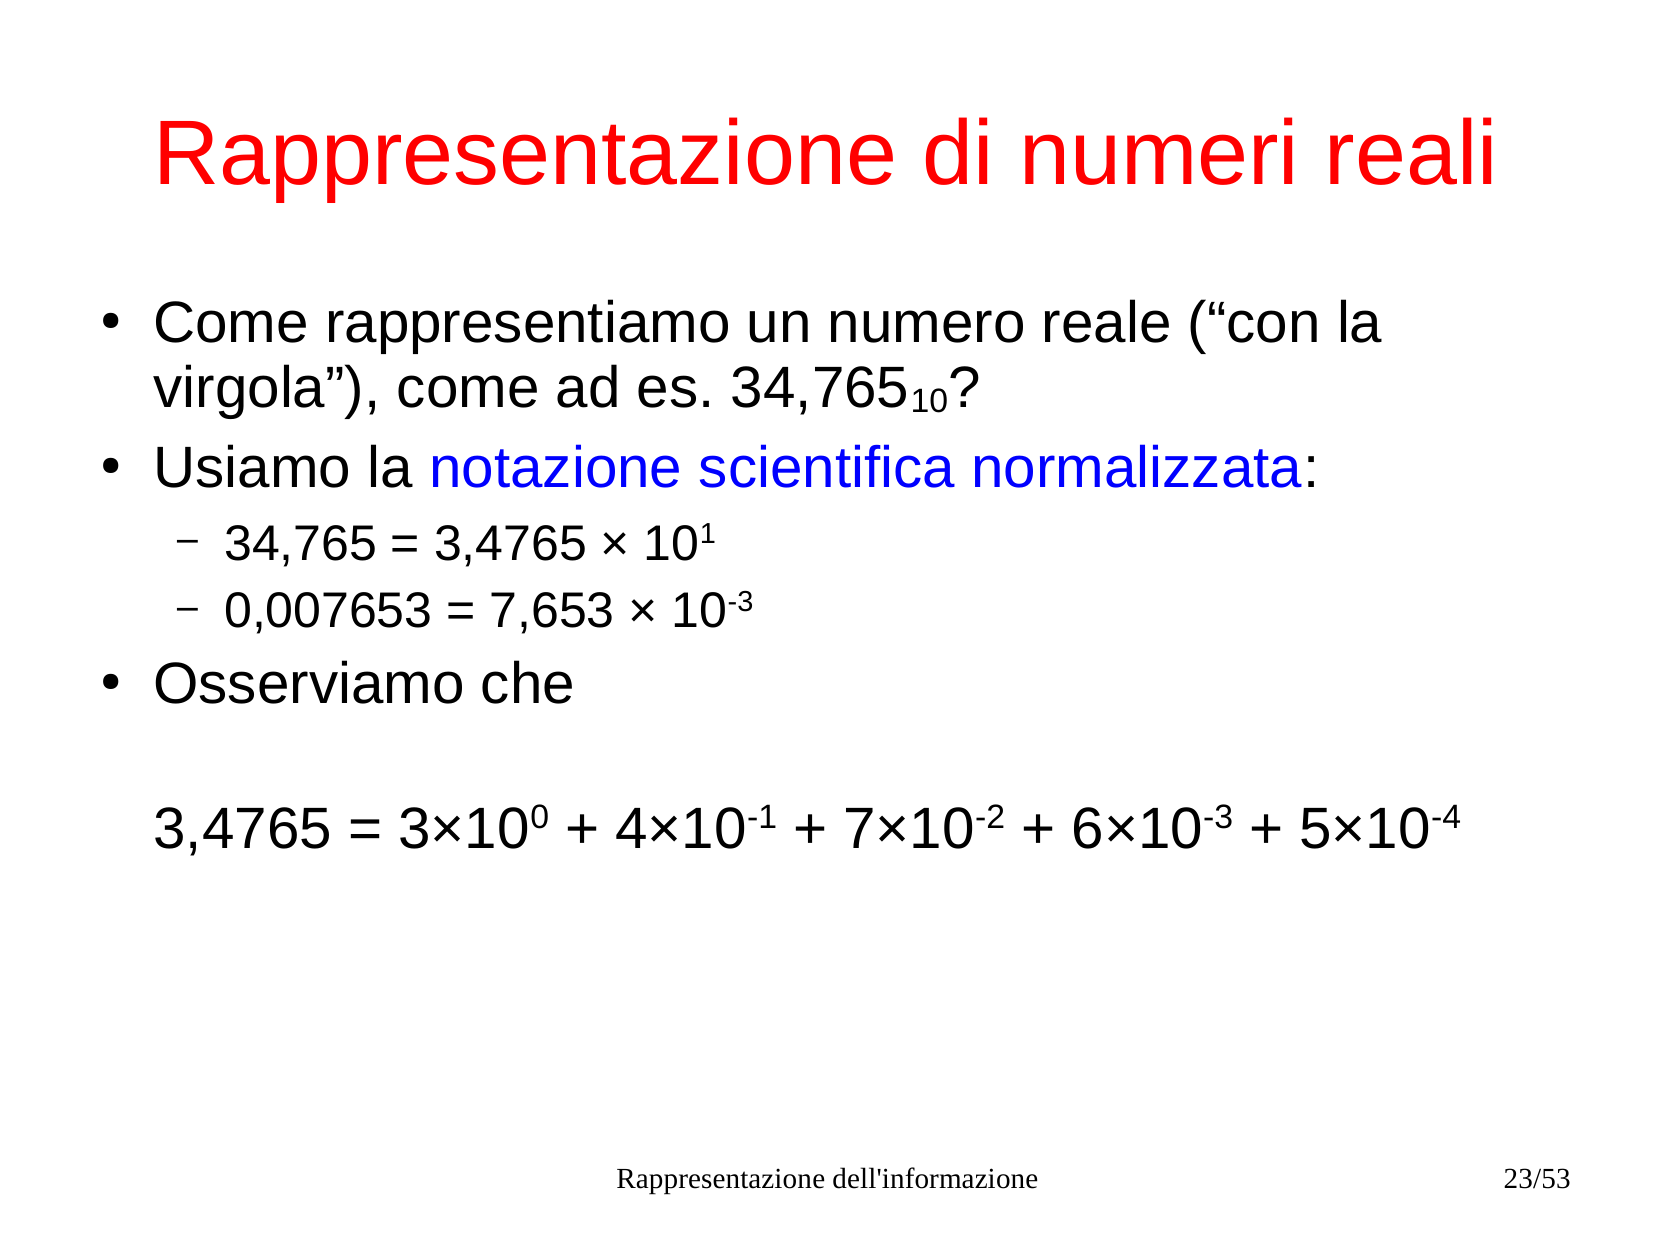

# Rappresentazione di numeri reali
Come rappresentiamo un numero reale (“con la virgola”), come ad es. 34,76510?
Usiamo la notazione scientifica normalizzata:
34,765 = 3,4765 × 101
0,007653 = 7,653 × 10-3
Osserviamo che
3,4765 = 3×100 + 4×10-1 + 7×10-2 + 6×10-3 + 5×10-4
Rappresentazione dell'informazione
23